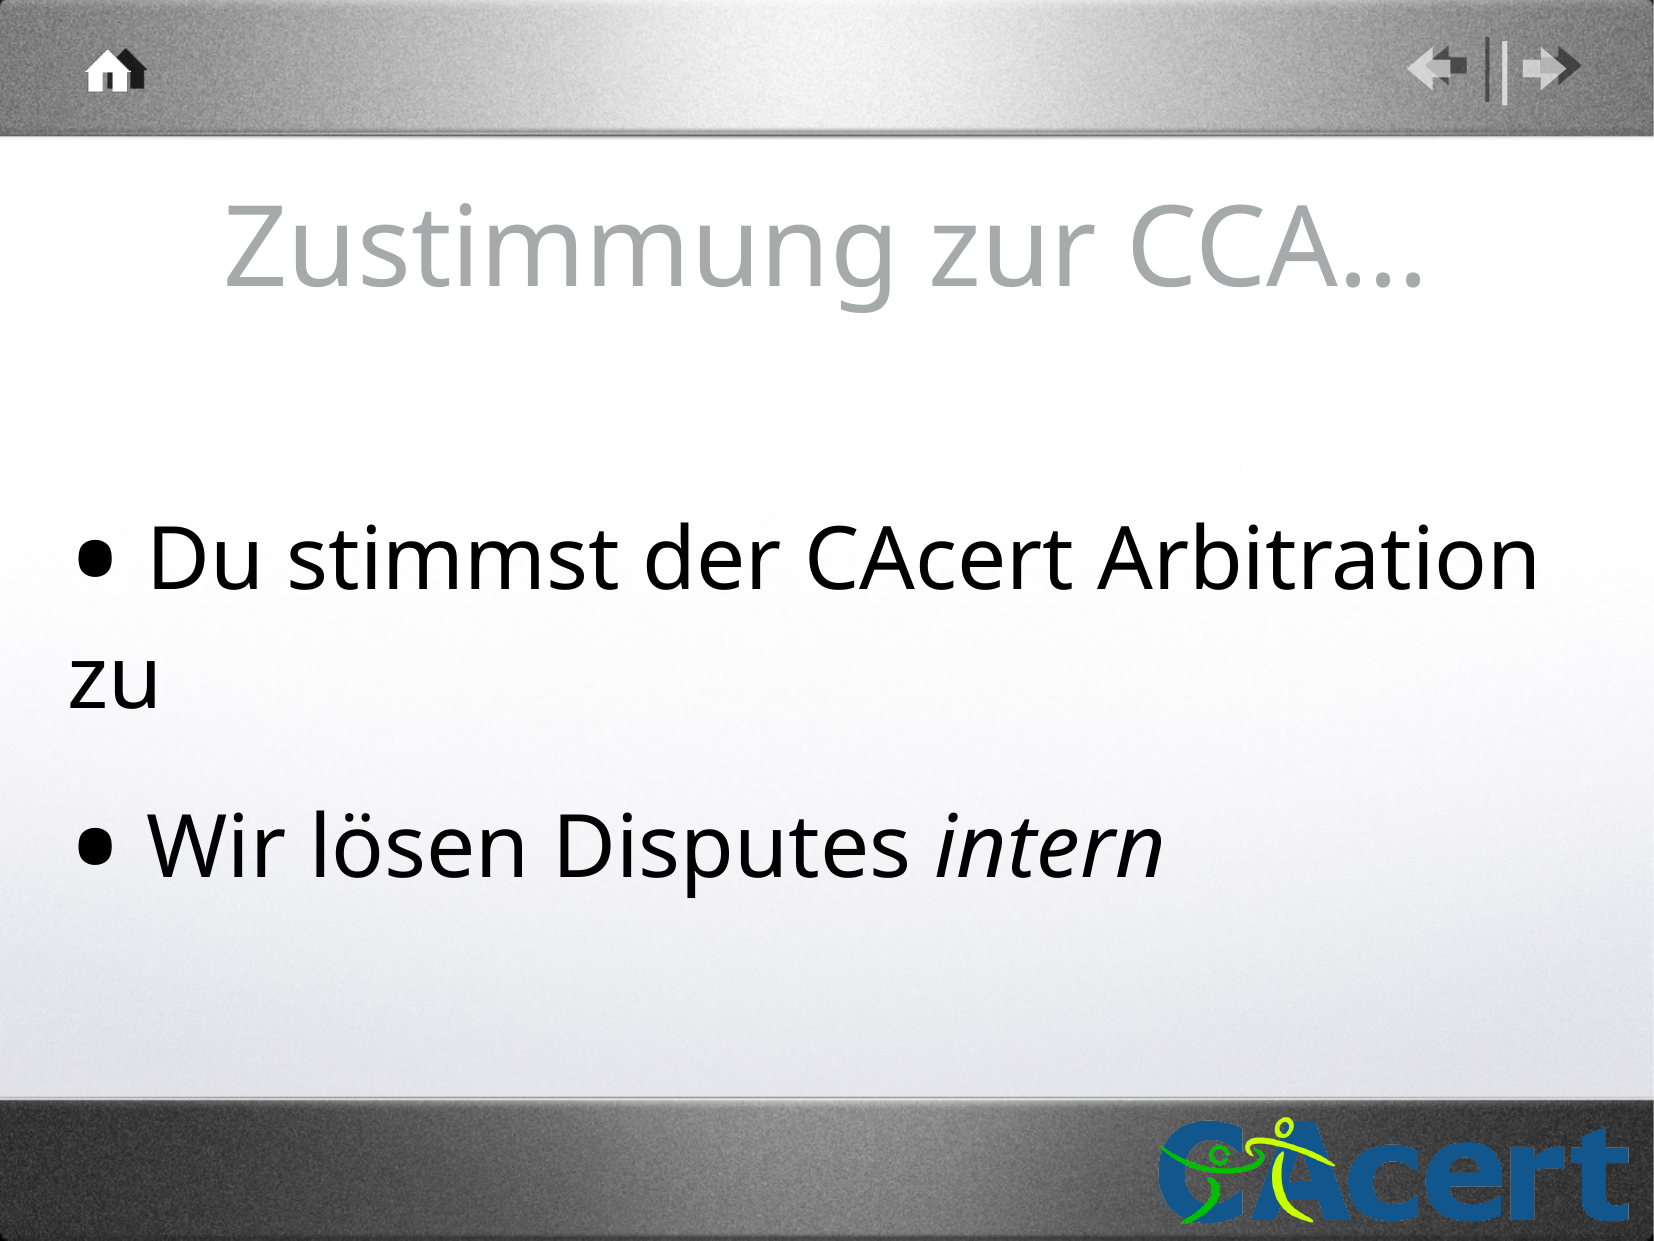

# Zustimmung zur CCA...
 Du stimmst der CAcert Arbitration zu
 Wir lösen Disputes intern